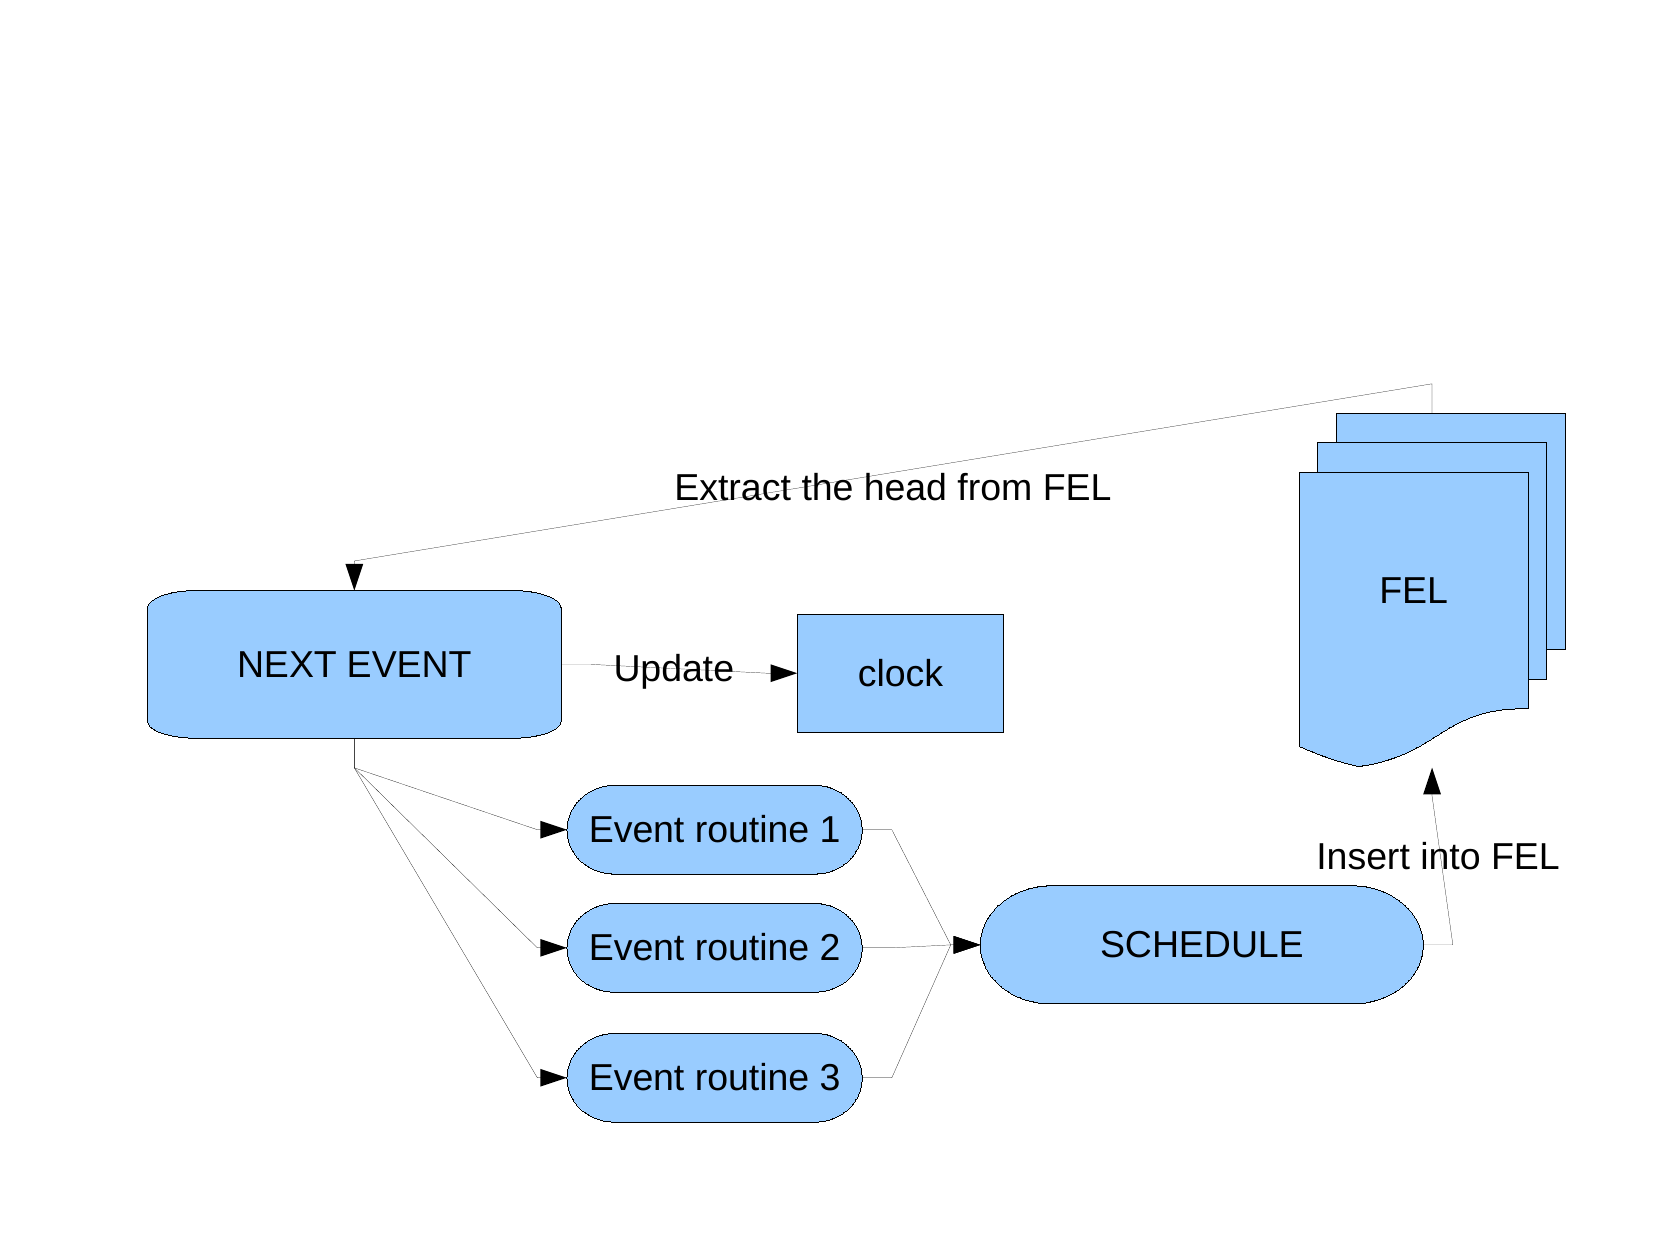

#
FEL
NEXT EVENT
clock
Event routine 1
SCHEDULE
Event routine 2
Event routine 3